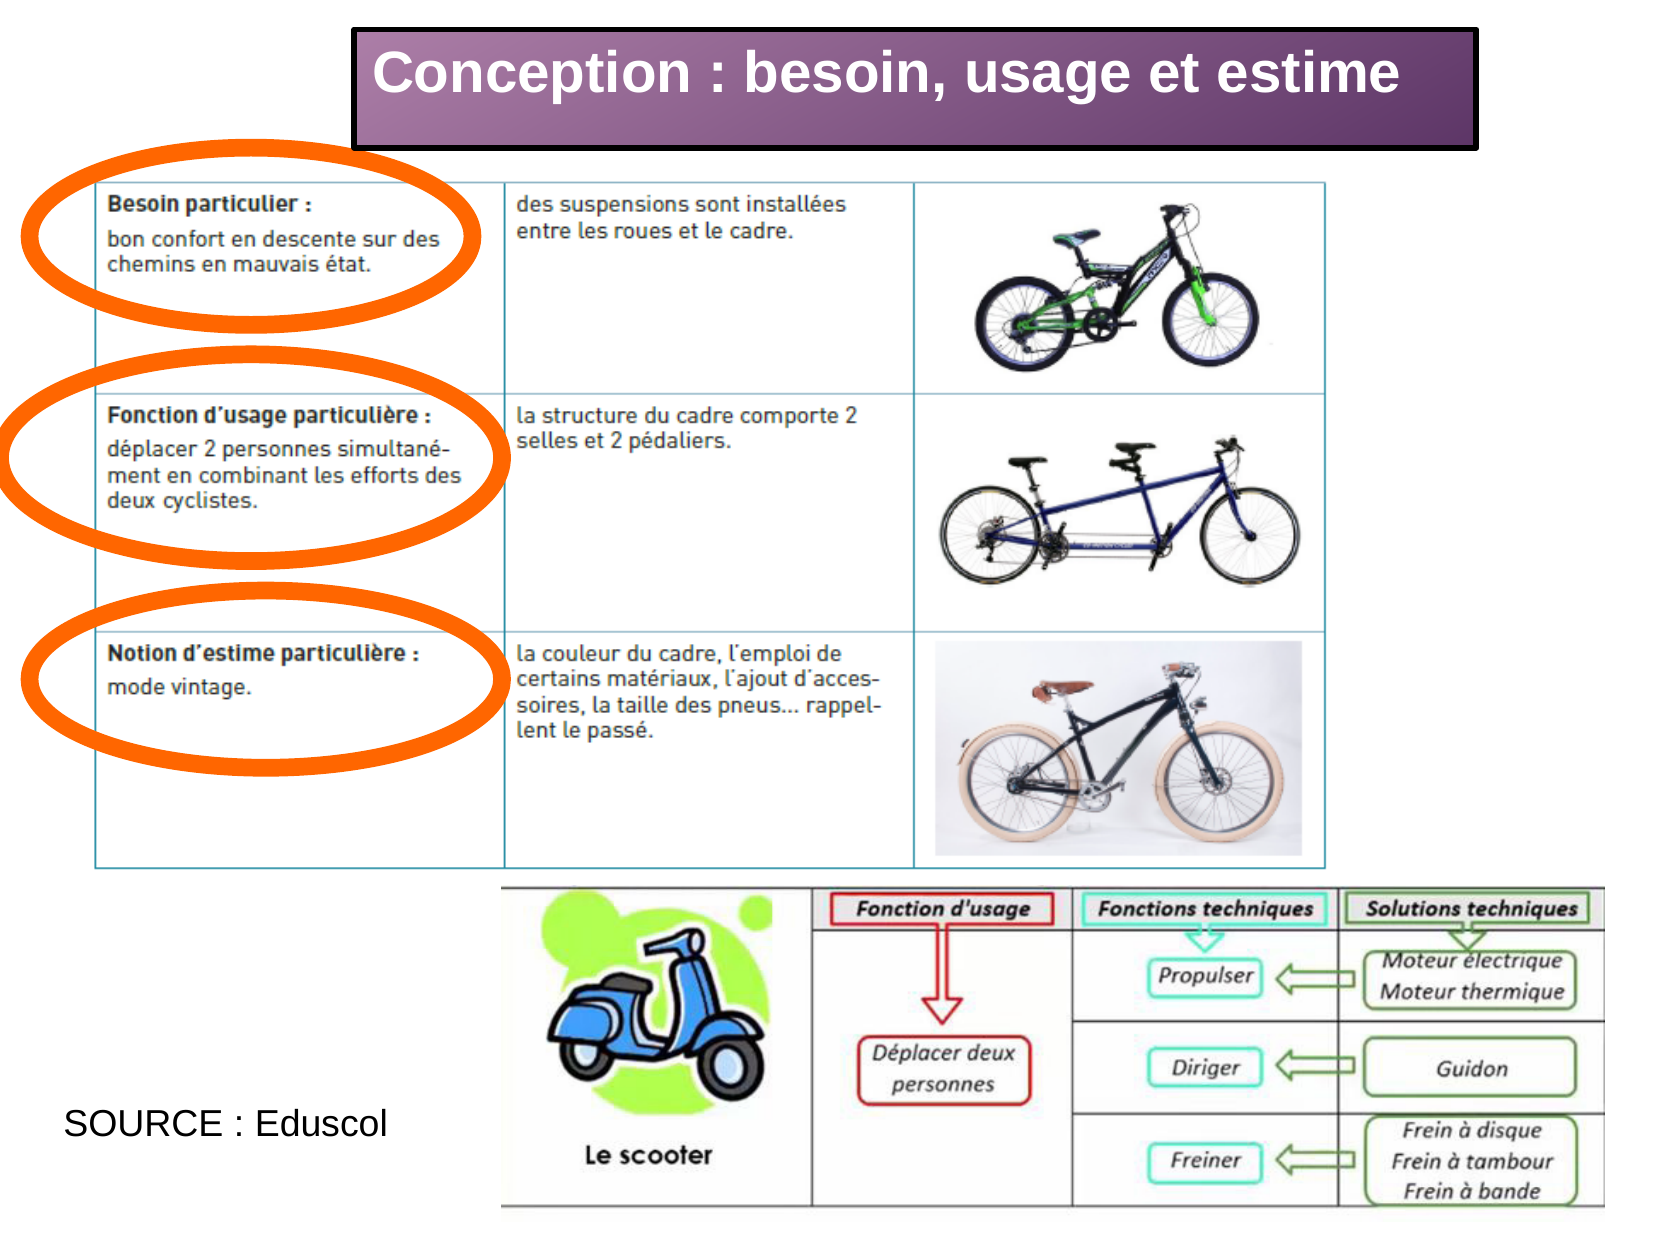

Conception : besoin, usage et estime
SOURCE : Eduscol